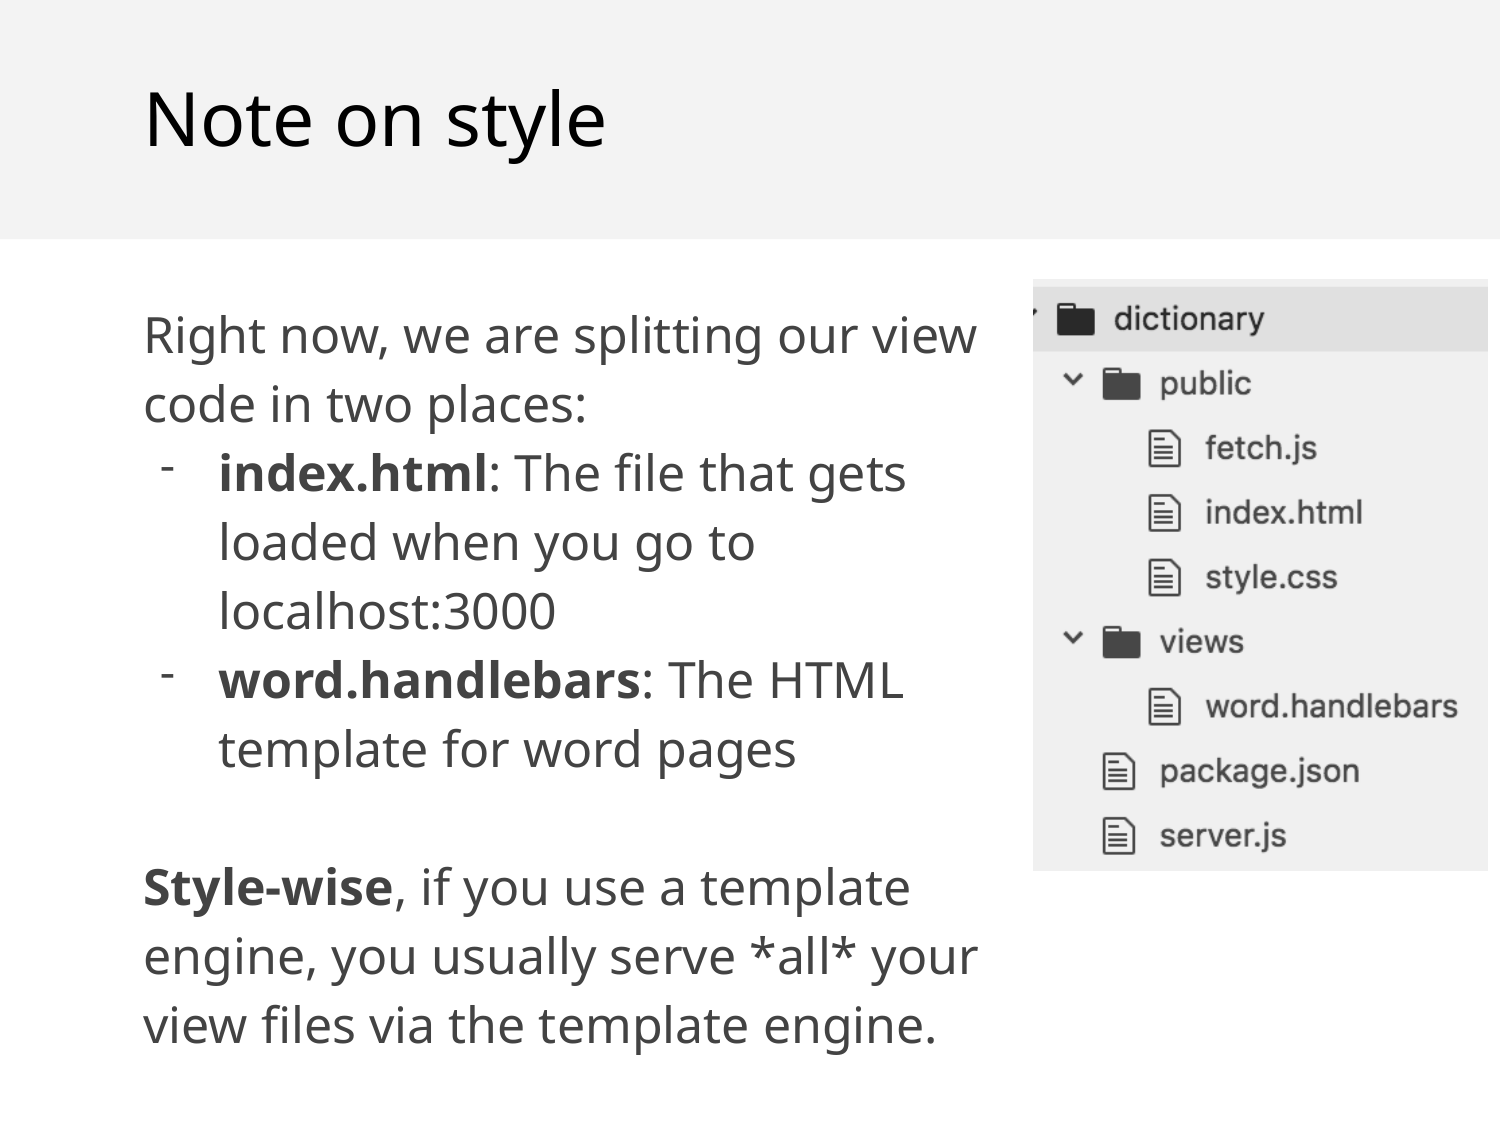

# Note on style
Right now, we are splitting our view code in two places:
index.html: The file that gets loaded when you go to localhost:3000
word.handlebars: The HTML template for word pages
Style-wise, if you use a template engine, you usually serve *all* your view files via the template engine.